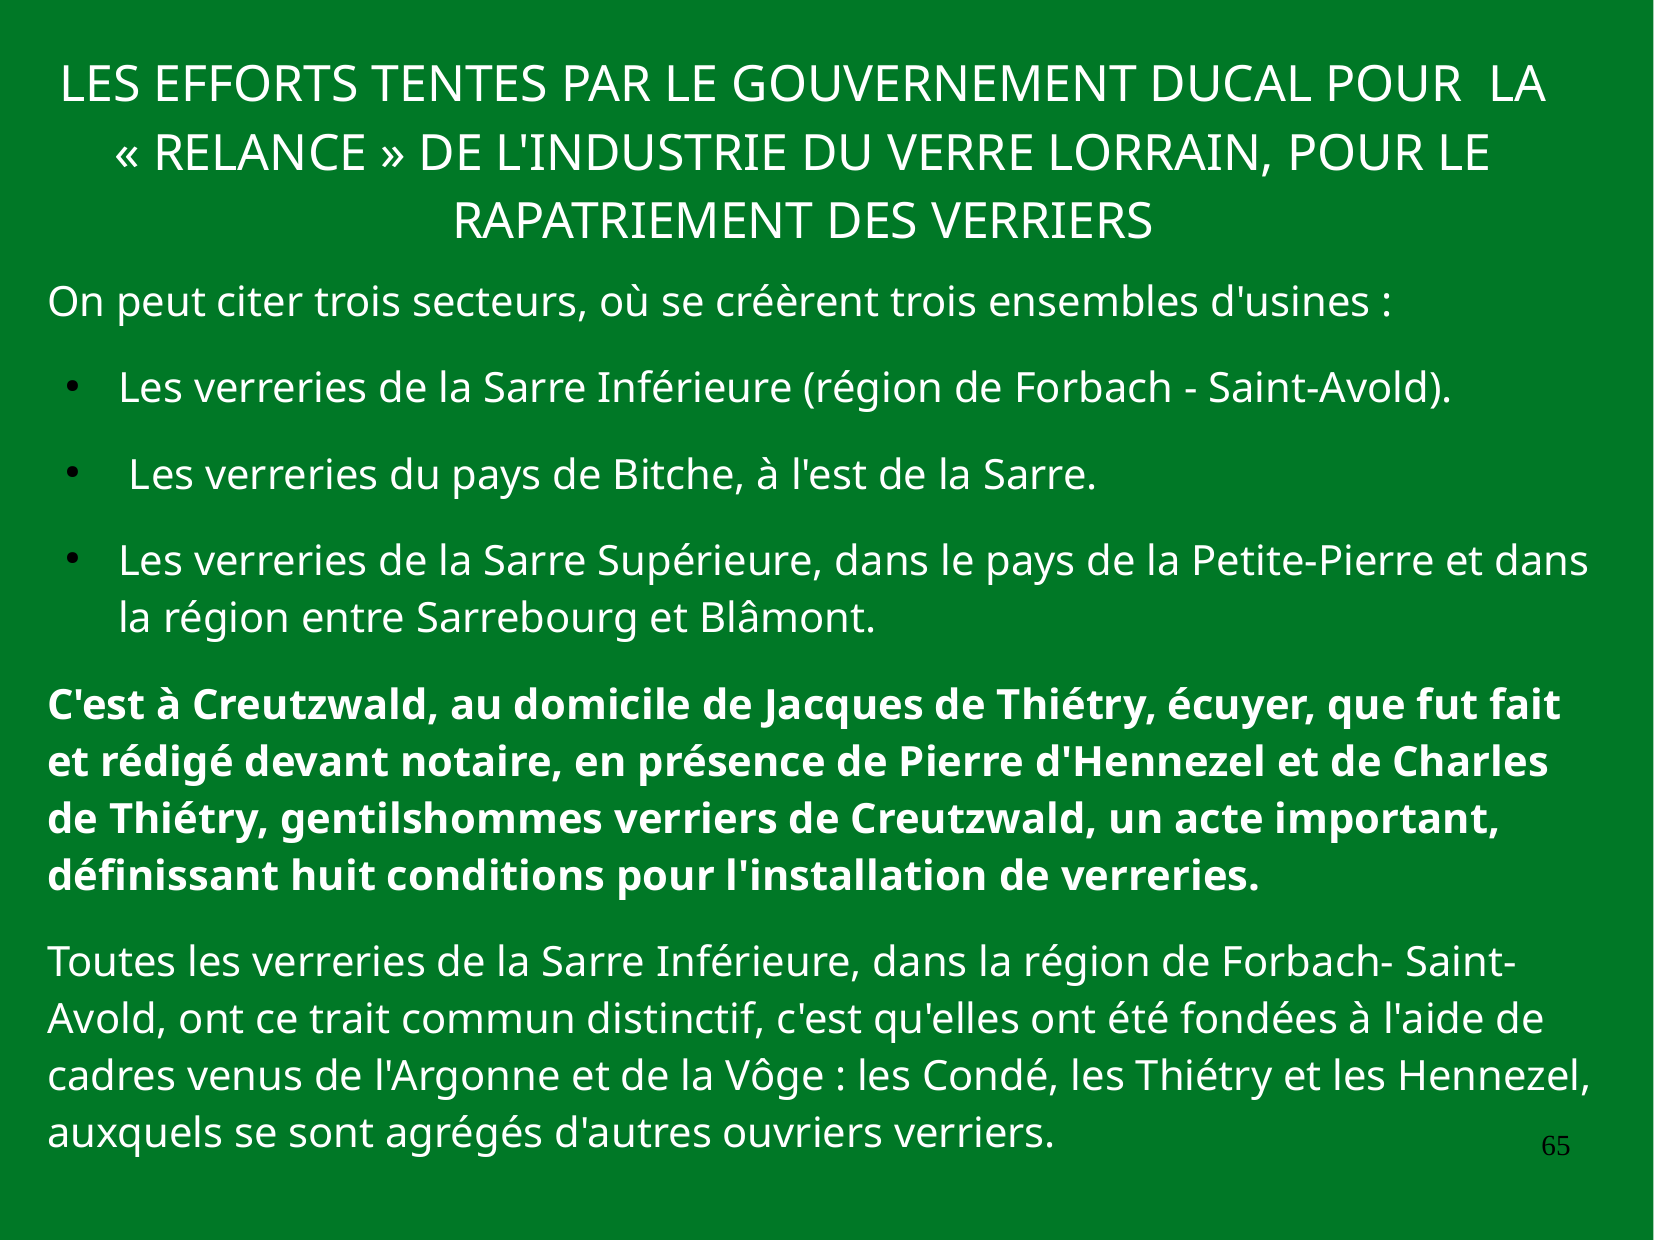

# LES EFFORTS TENTES PAR LE GOUVERNEMENT DUCAL POUR LA « RELANCE » DE L'INDUSTRIE DU VERRE LORRAIN, POUR LE RAPATRIEMENT DES VERRIERS
On peut citer trois secteurs, où se créèrent trois ensembles d'usines :
Les verreries de la Sarre Inférieure (région de Forbach - Saint-Avold).
 Les verreries du pays de Bitche, à l'est de la Sarre.
Les verreries de la Sarre Supérieure, dans le pays de la Petite-Pierre et dans la région entre Sarrebourg et Blâmont.
C'est à Creutzwald, au domicile de Jacques de Thiétry, écuyer, que fut fait et rédigé devant notaire, en présence de Pierre d'Hennezel et de Charles de Thiétry, gentilshommes verriers de Creutzwald, un acte important, définissant huit conditions pour l'installation de verreries.
Toutes les verreries de la Sarre Inférieure, dans la région de Forbach- Saint-Avold, ont ce trait commun distinctif, c'est qu'elles ont été fondées à l'aide de cadres venus de l'Argonne et de la Vôge : les Condé, les Thiétry et les Hennezel, auxquels se sont agrégés d'autres ouvriers verriers.
65